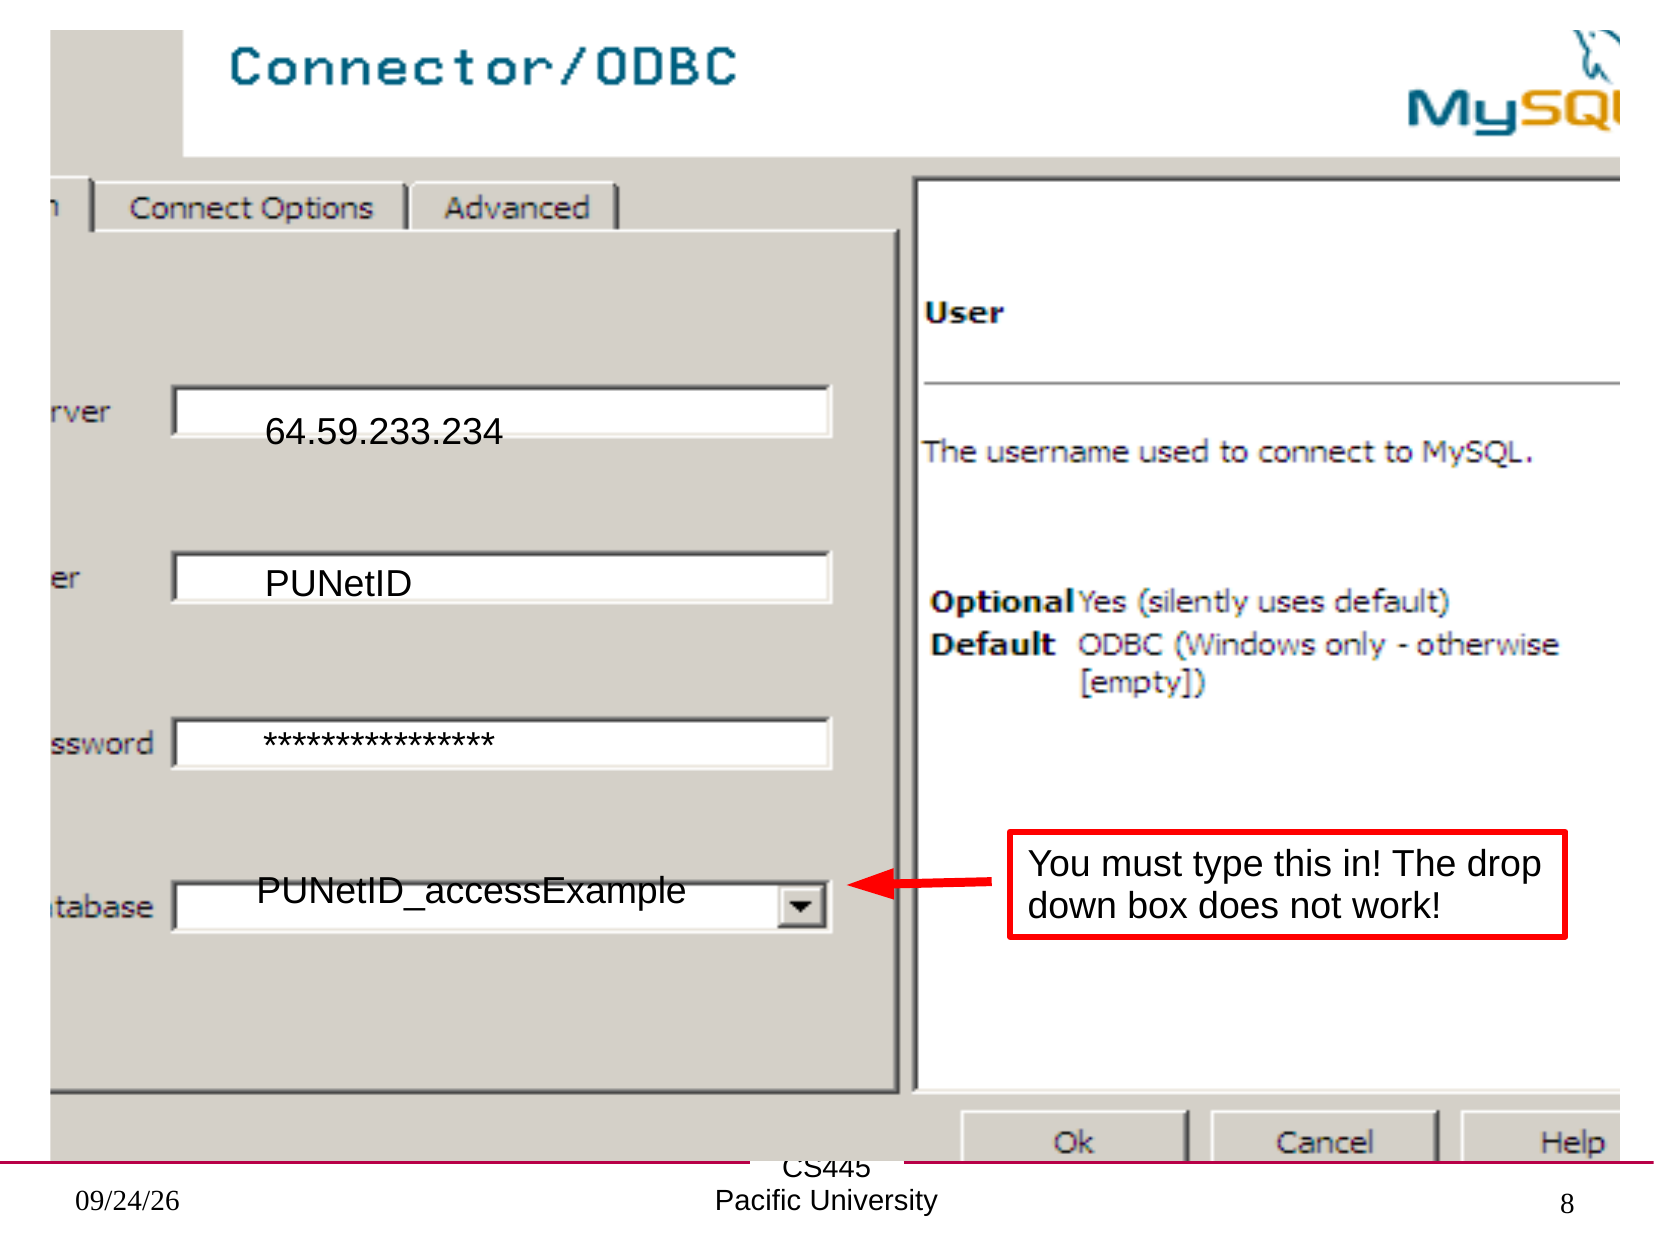

#
64.59.233.234
PUNetID
****************
You must type this in! The drop
down box does not work!
PUNetID_accessExample